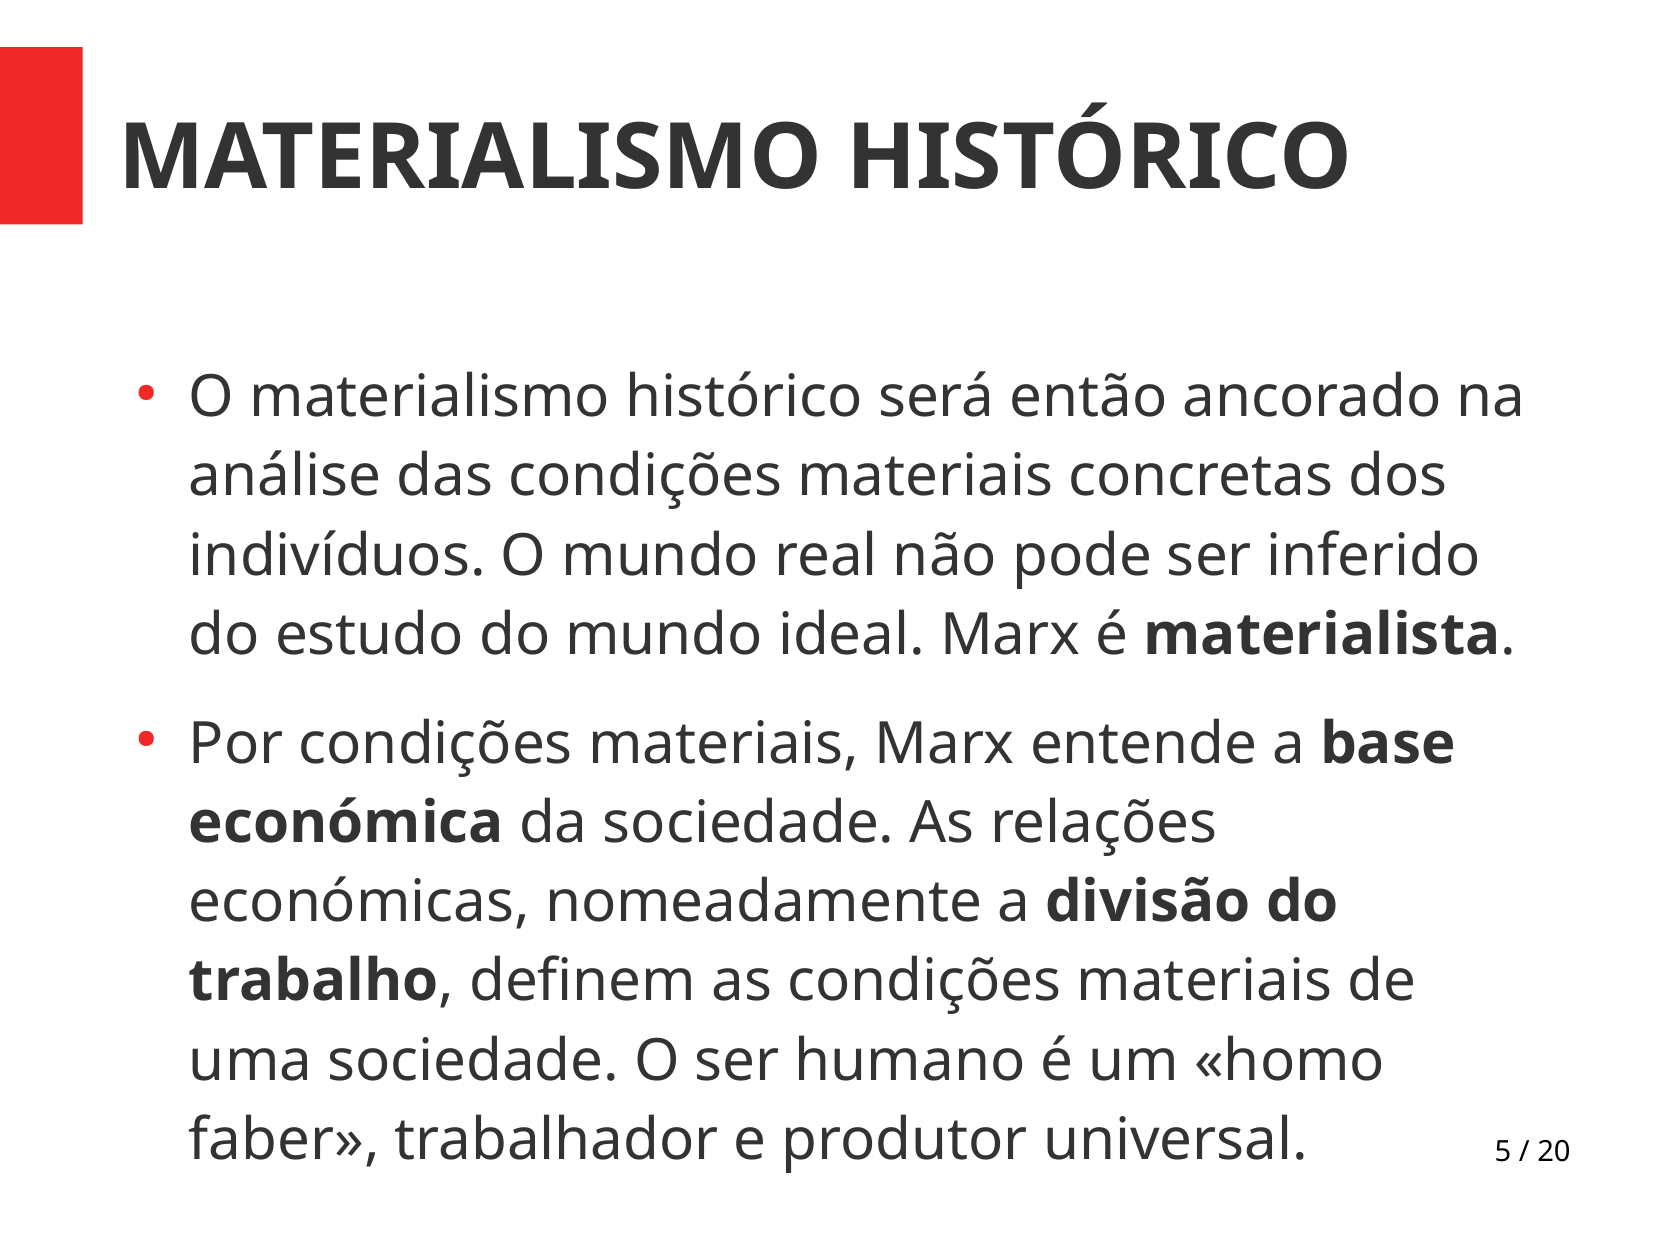

# MATERIALISMO HISTÓRICO
O materialismo histórico será então ancorado na análise das condições materiais concretas dos indivíduos. O mundo real não pode ser inferido do estudo do mundo ideal. Marx é materialista.
Por condições materiais, Marx entende a base económica da sociedade. As relações económicas, nomeadamente a divisão do trabalho, definem as condições materiais de uma sociedade. O ser humano é um «homo faber», trabalhador e produtor universal.
5